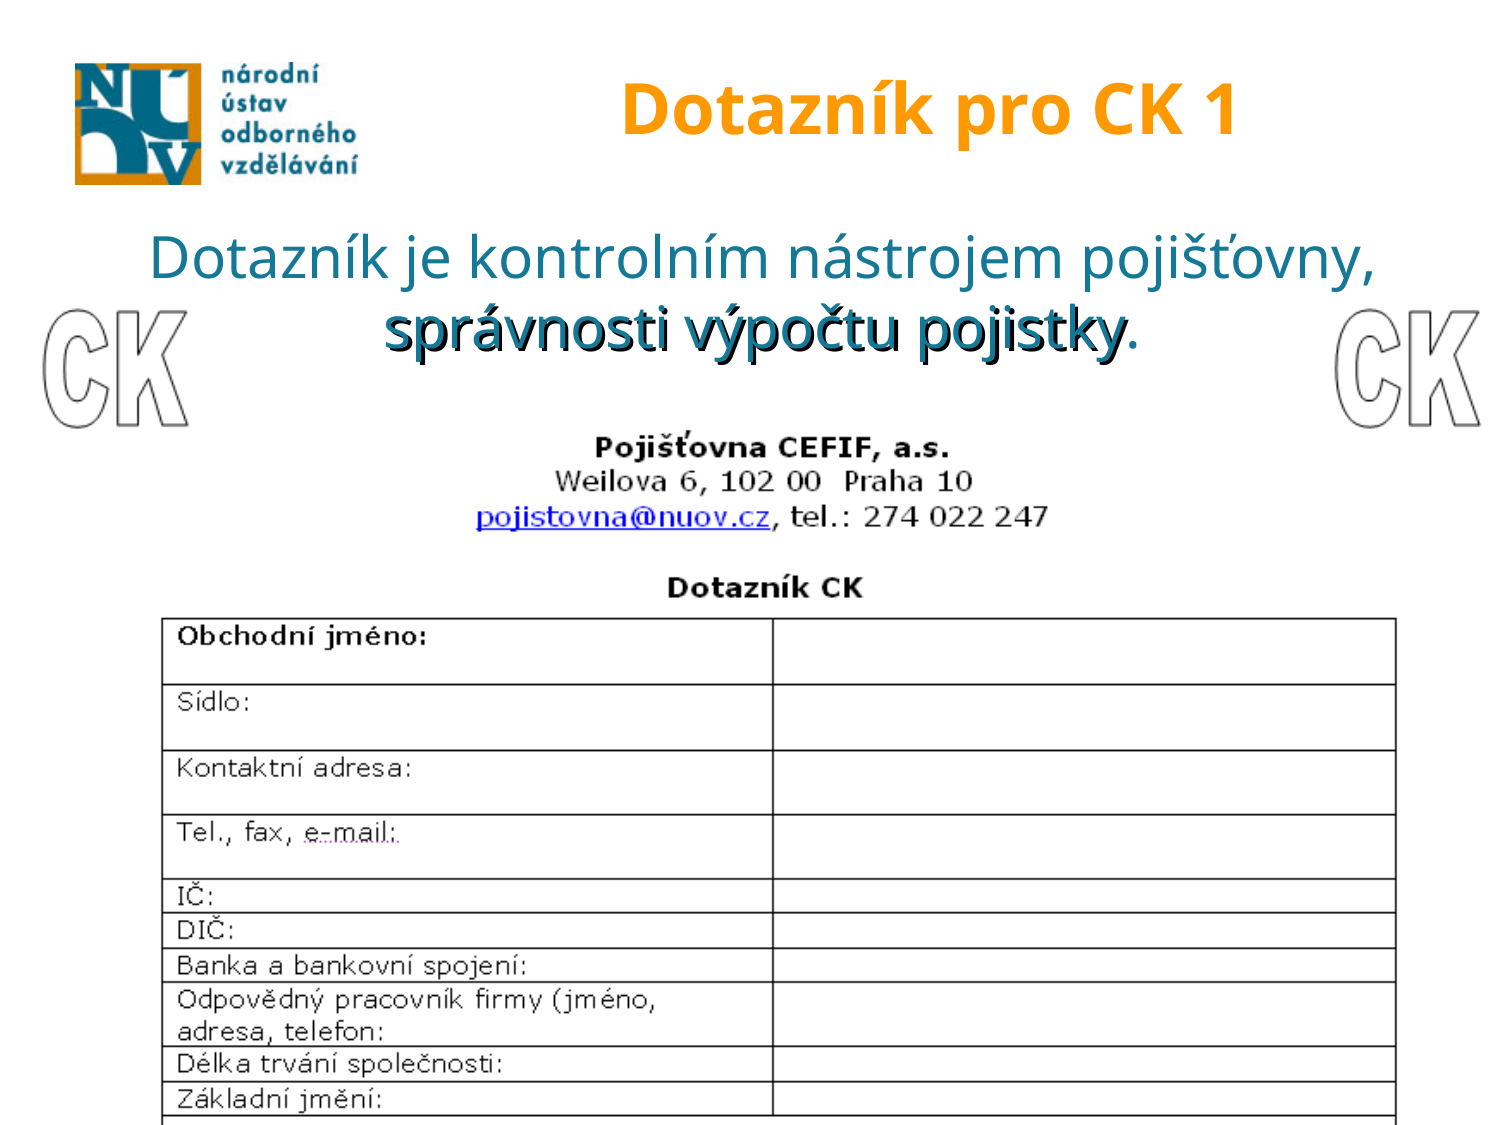

# Dotazník pro CK 1
Dotazník je kontrolním nástrojem pojišťovny, správnosti výpočtu pojistky.